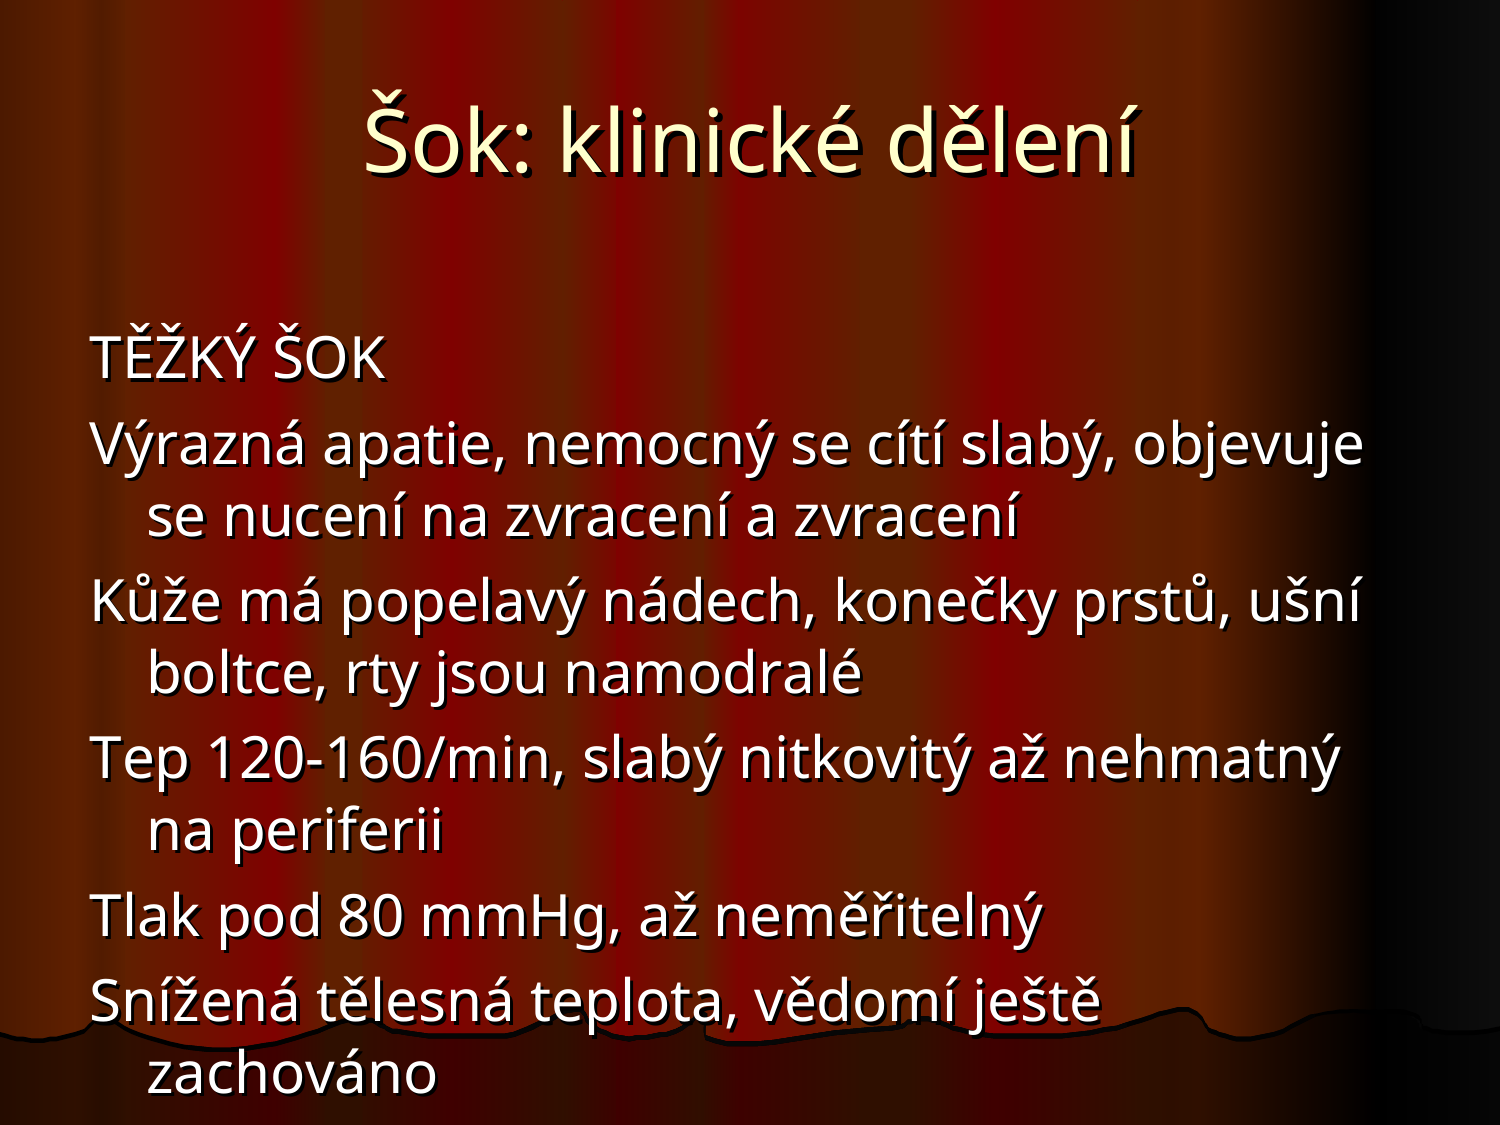

# Šok: klinické dělení
TĚŽKÝ ŠOK
Výrazná apatie, nemocný se cítí slabý, objevuje se nucení na zvracení a zvracení
Kůže má popelavý nádech, konečky prstů, ušní boltce, rty jsou namodralé
Tep 120-160/min, slabý nitkovitý až nehmatný na periferii
Tlak pod 80 mmHg, až neměřitelný
Snížená tělesná teplota, vědomí ještě zachováno
Krevní ztráta 1750 -2000 ml 35-40% krevního objemu